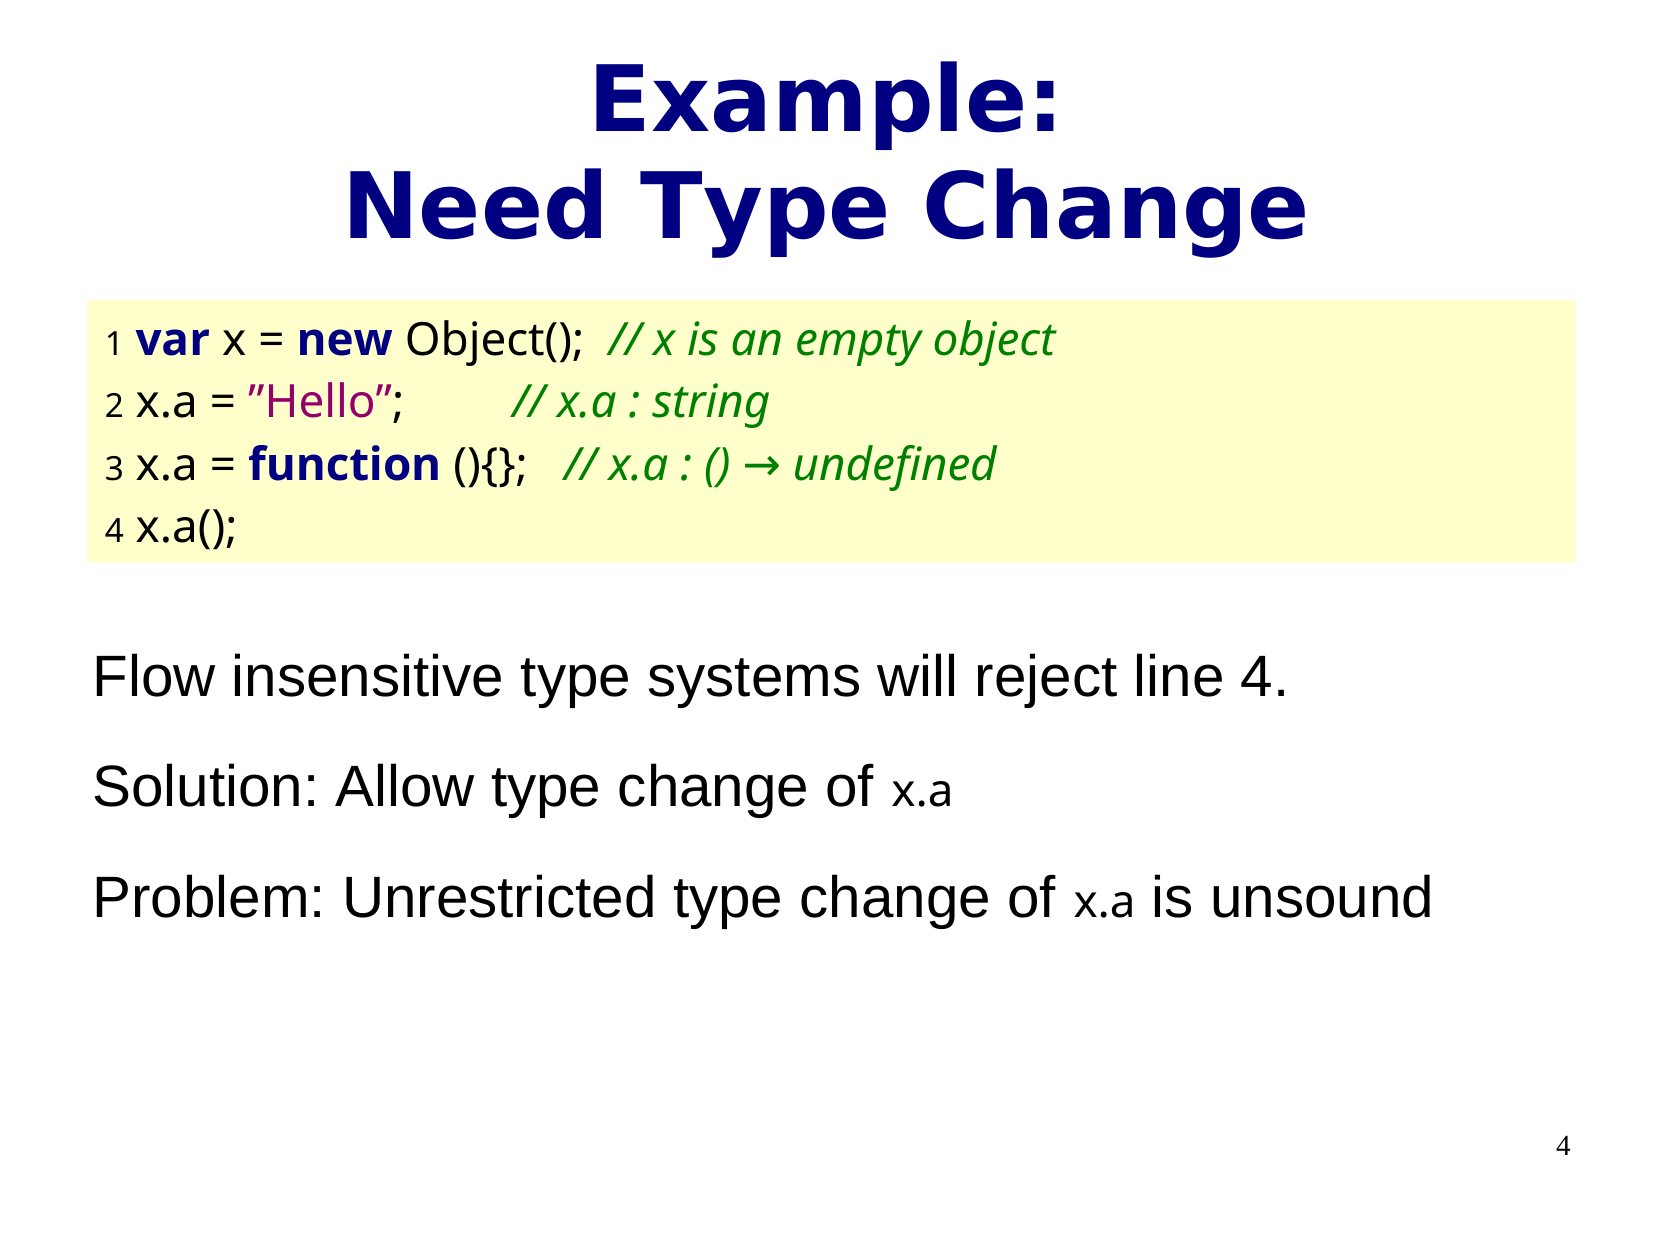

# Example: Need Type Change
1 var x = new Object(); // x is an empty object
2 x.a = ”Hello”; // x.a : string
3 x.a = function (){}; // x.a : () → undefined
4 x.a();
Flow insensitive type systems will reject line 4.
Solution: Allow type change of x.a
Problem: Unrestricted type change of x.a is unsound
4